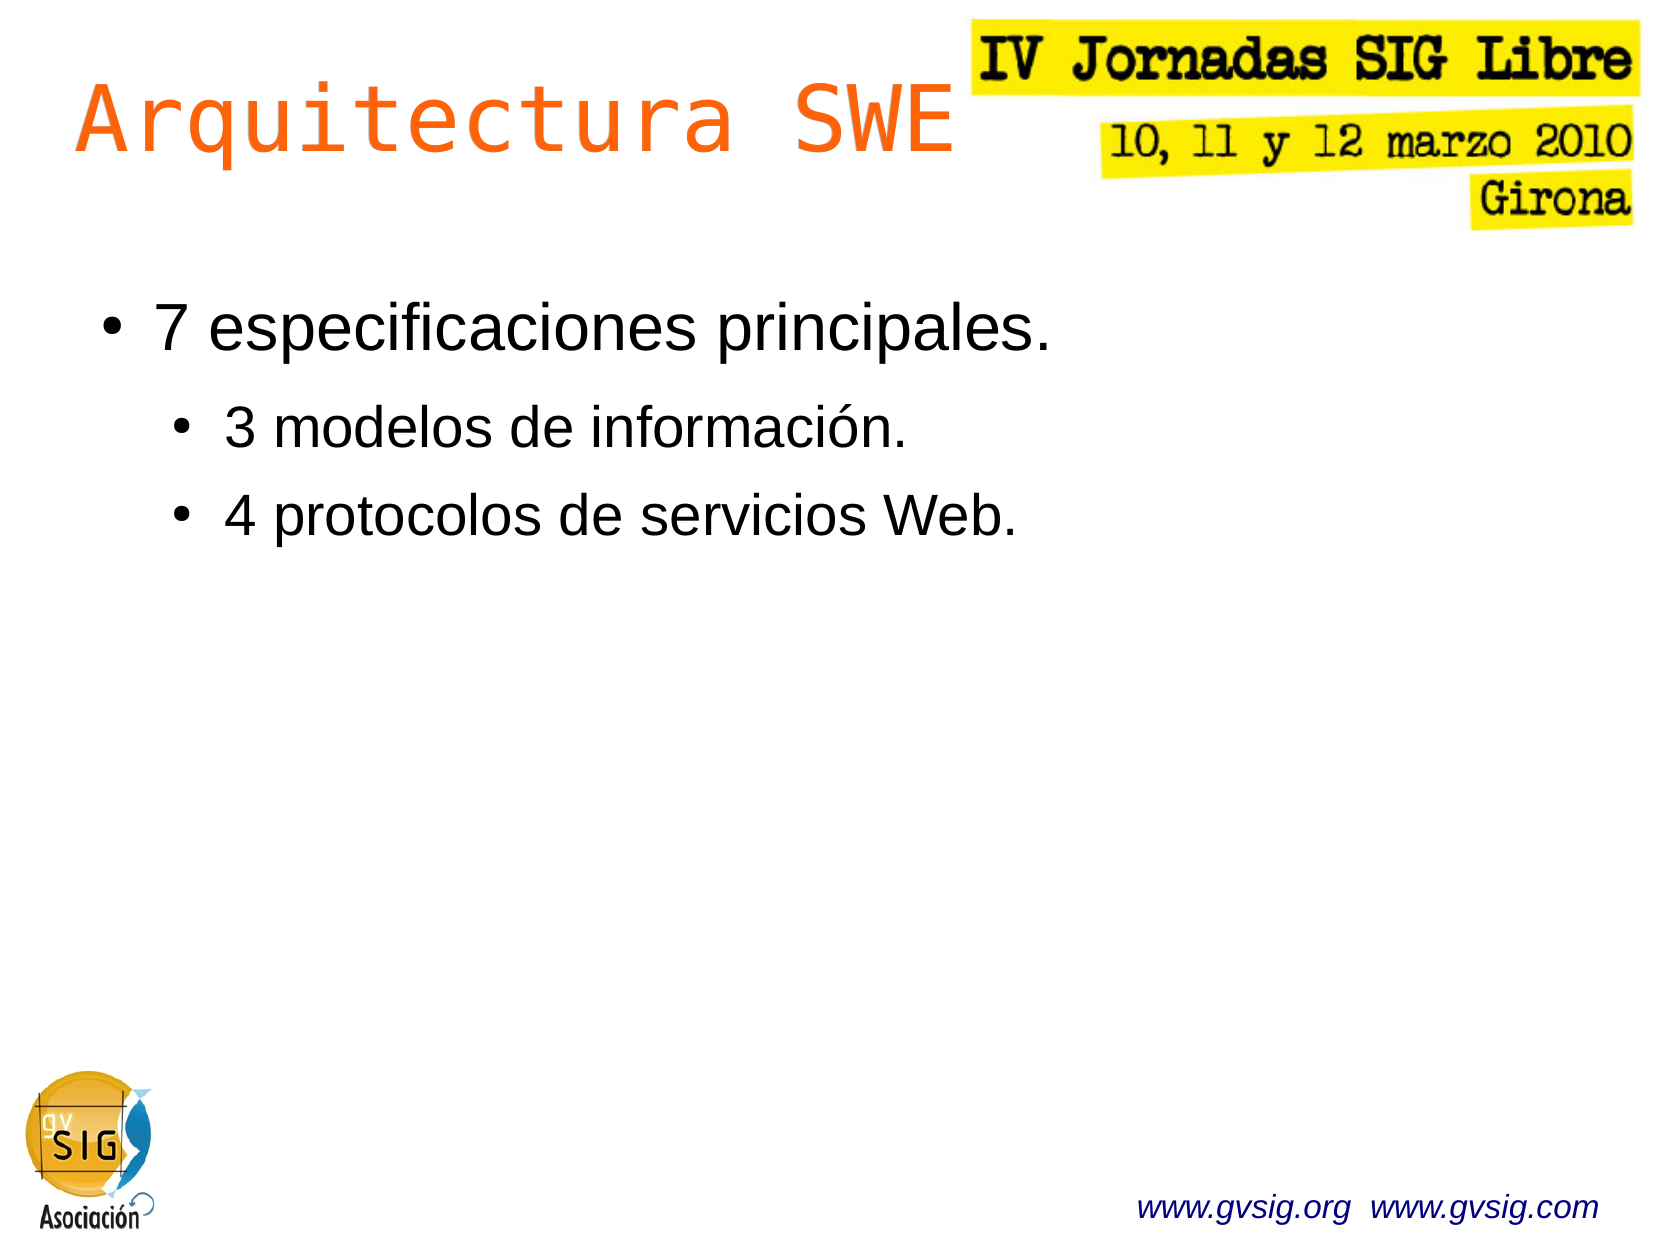

Arquitectura SWE
# 7 especificaciones principales.
3 modelos de información.
4 protocolos de servicios Web.